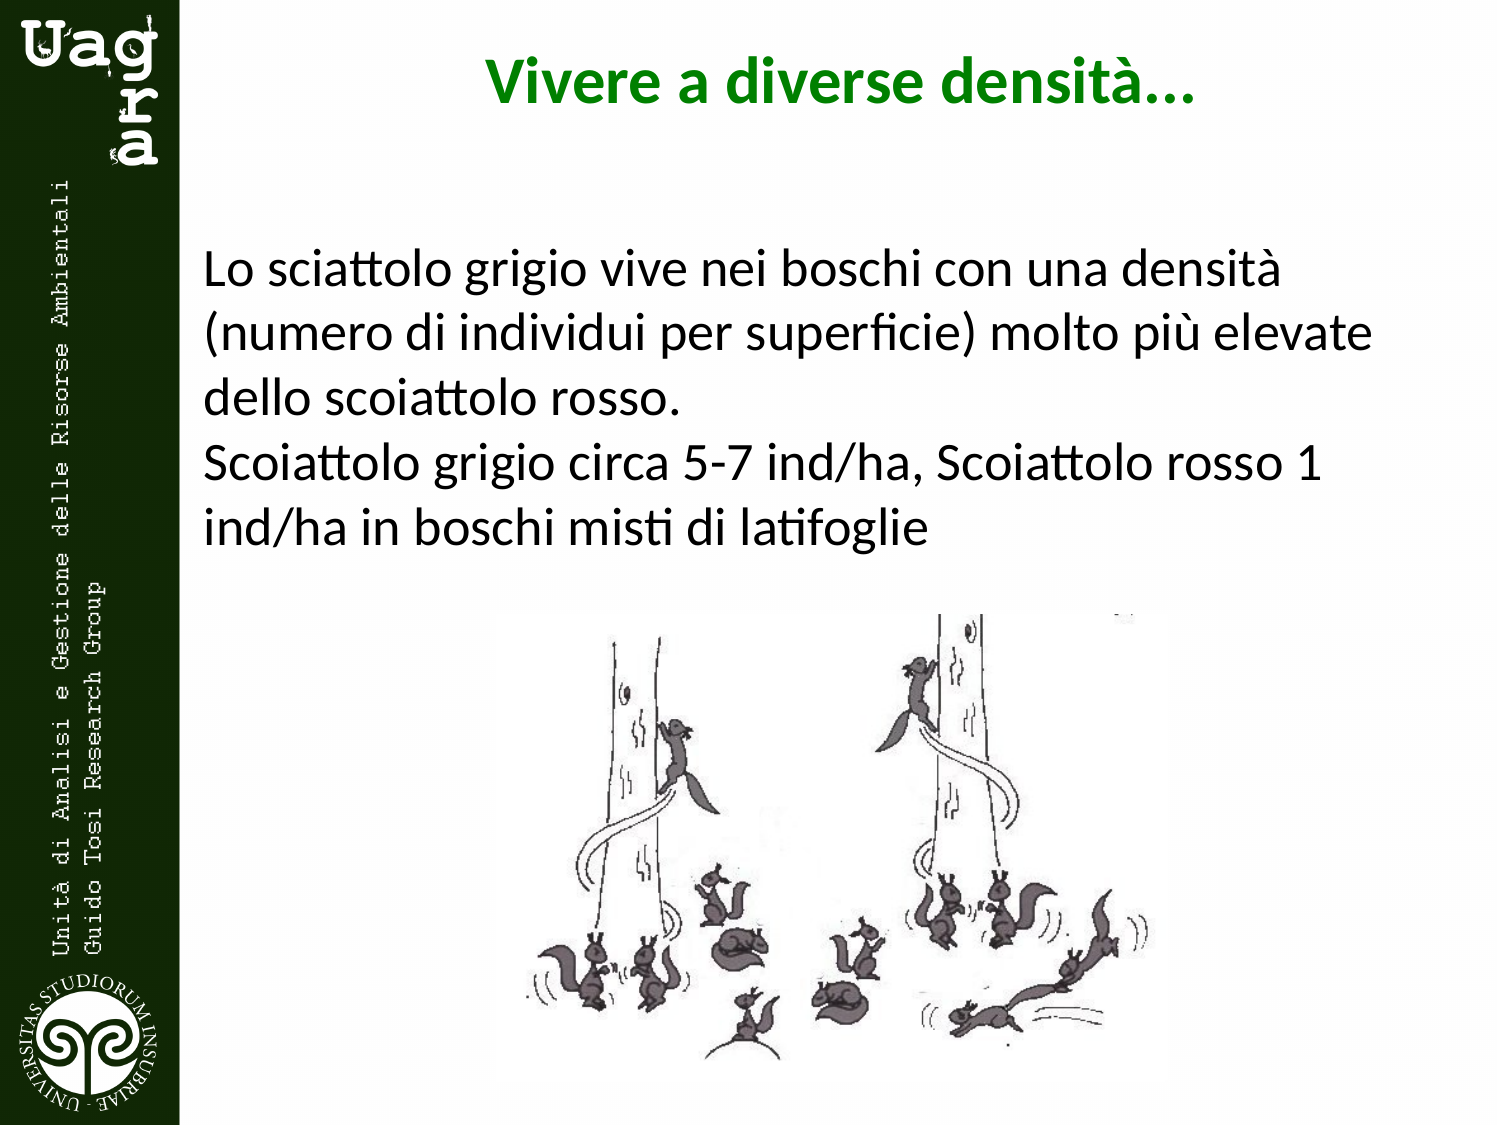

Vivere a diverse densità...
Lo sciattolo grigio vive nei boschi con una densità (numero di individui per superficie) molto più elevate dello scoiattolo rosso.
Scoiattolo grigio circa 5-7 ind/ha, Scoiattolo rosso 1 ind/ha in boschi misti di latifoglie